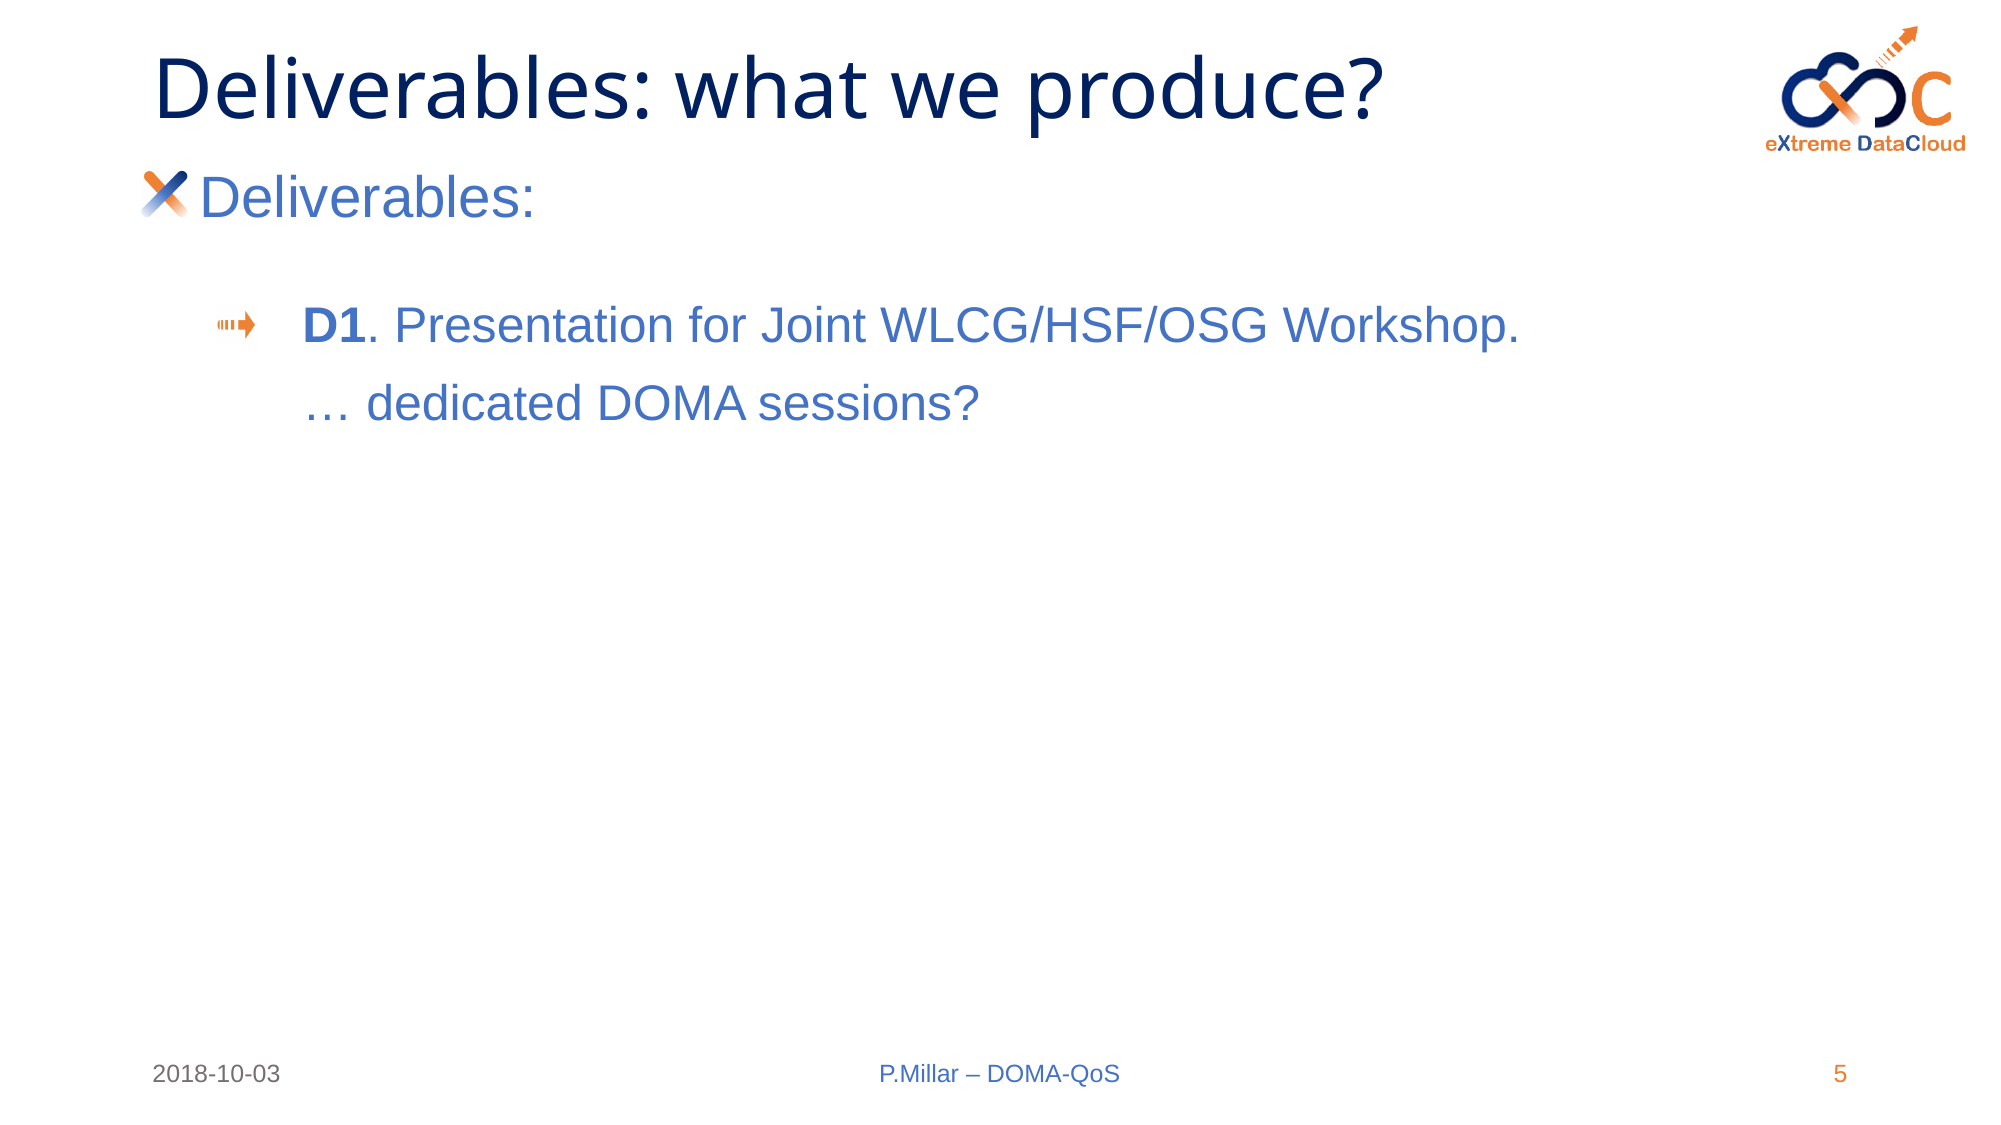

# Deliverables: what we produce?
Deliverables:
D1. Presentation for Joint WLCG/HSF/OSG Workshop.
… dedicated DOMA sessions?
2018-10-03
P.Millar – DOMA-QoS